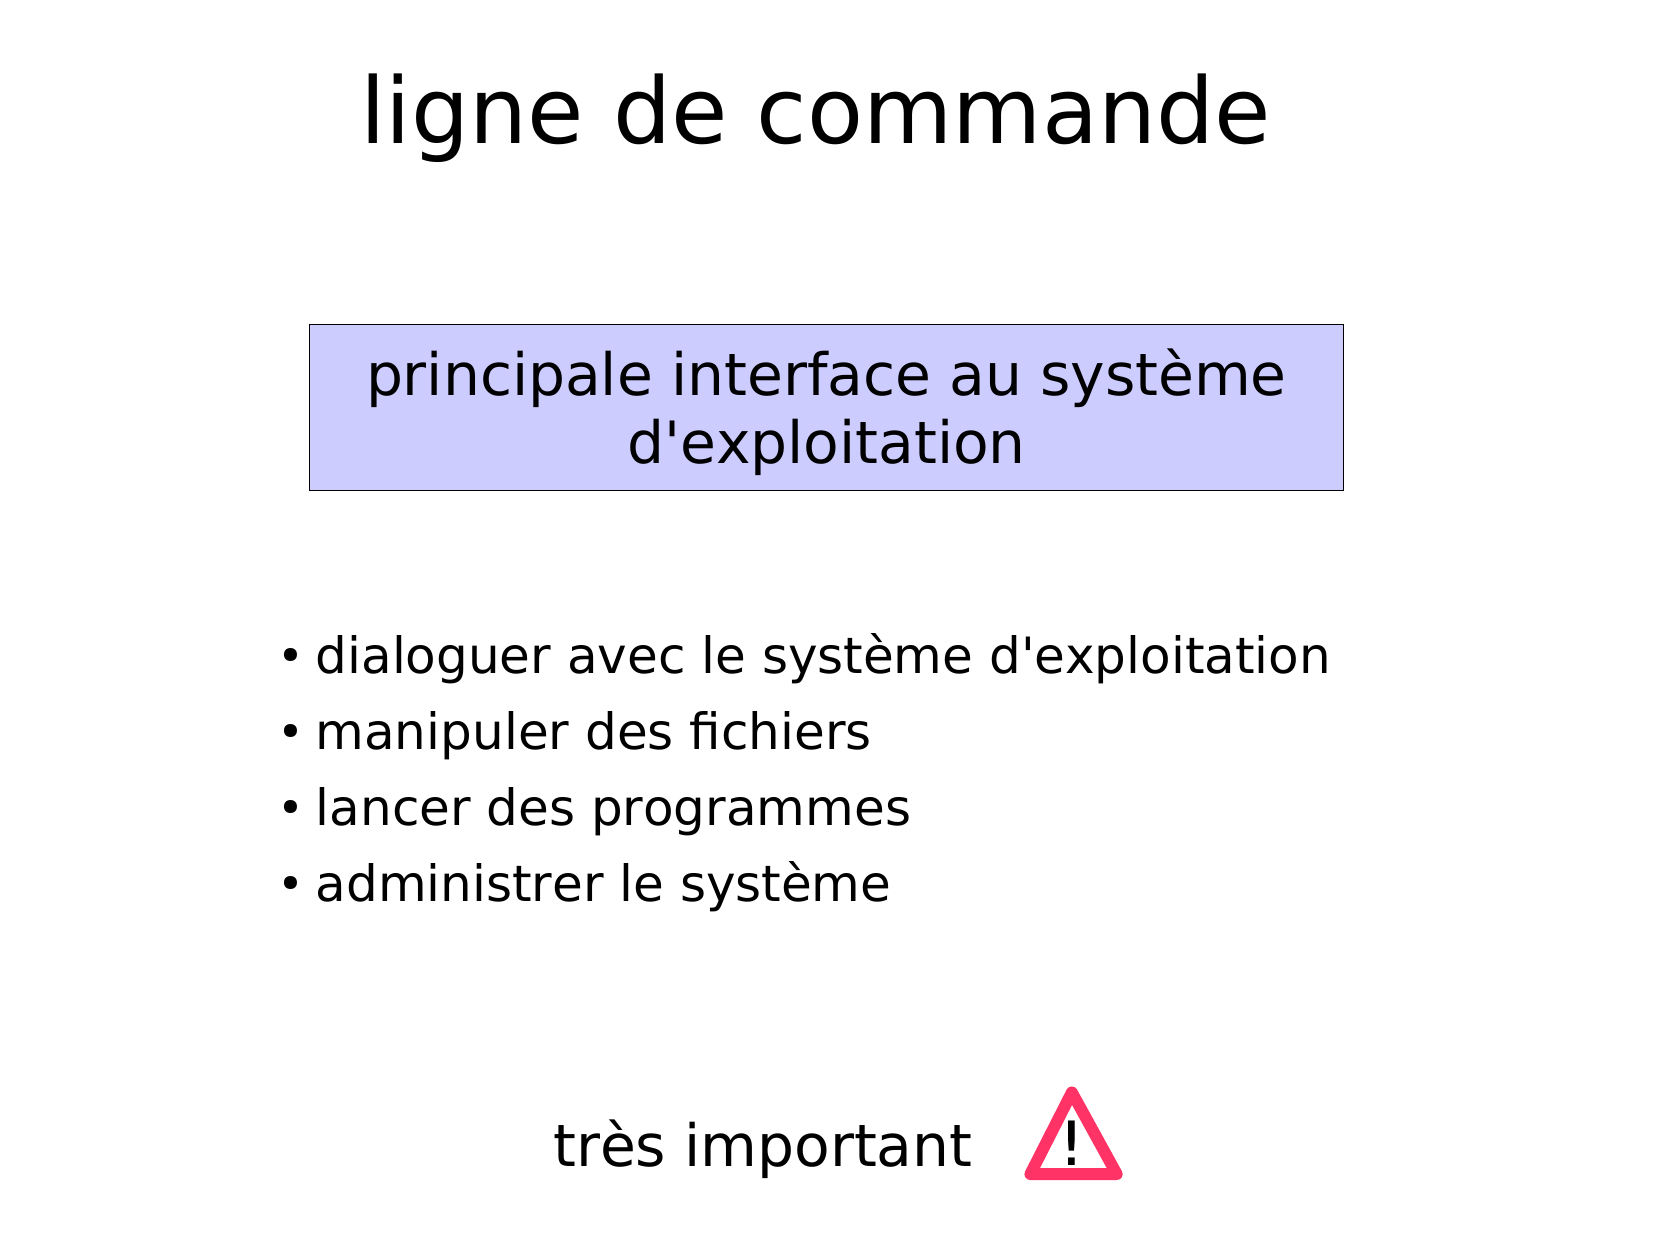

# ligne de commande
principale interface au système d'exploitation
 dialoguer avec le système d'exploitation
 manipuler des fichiers
 lancer des programmes
 administrer le système
!
très important